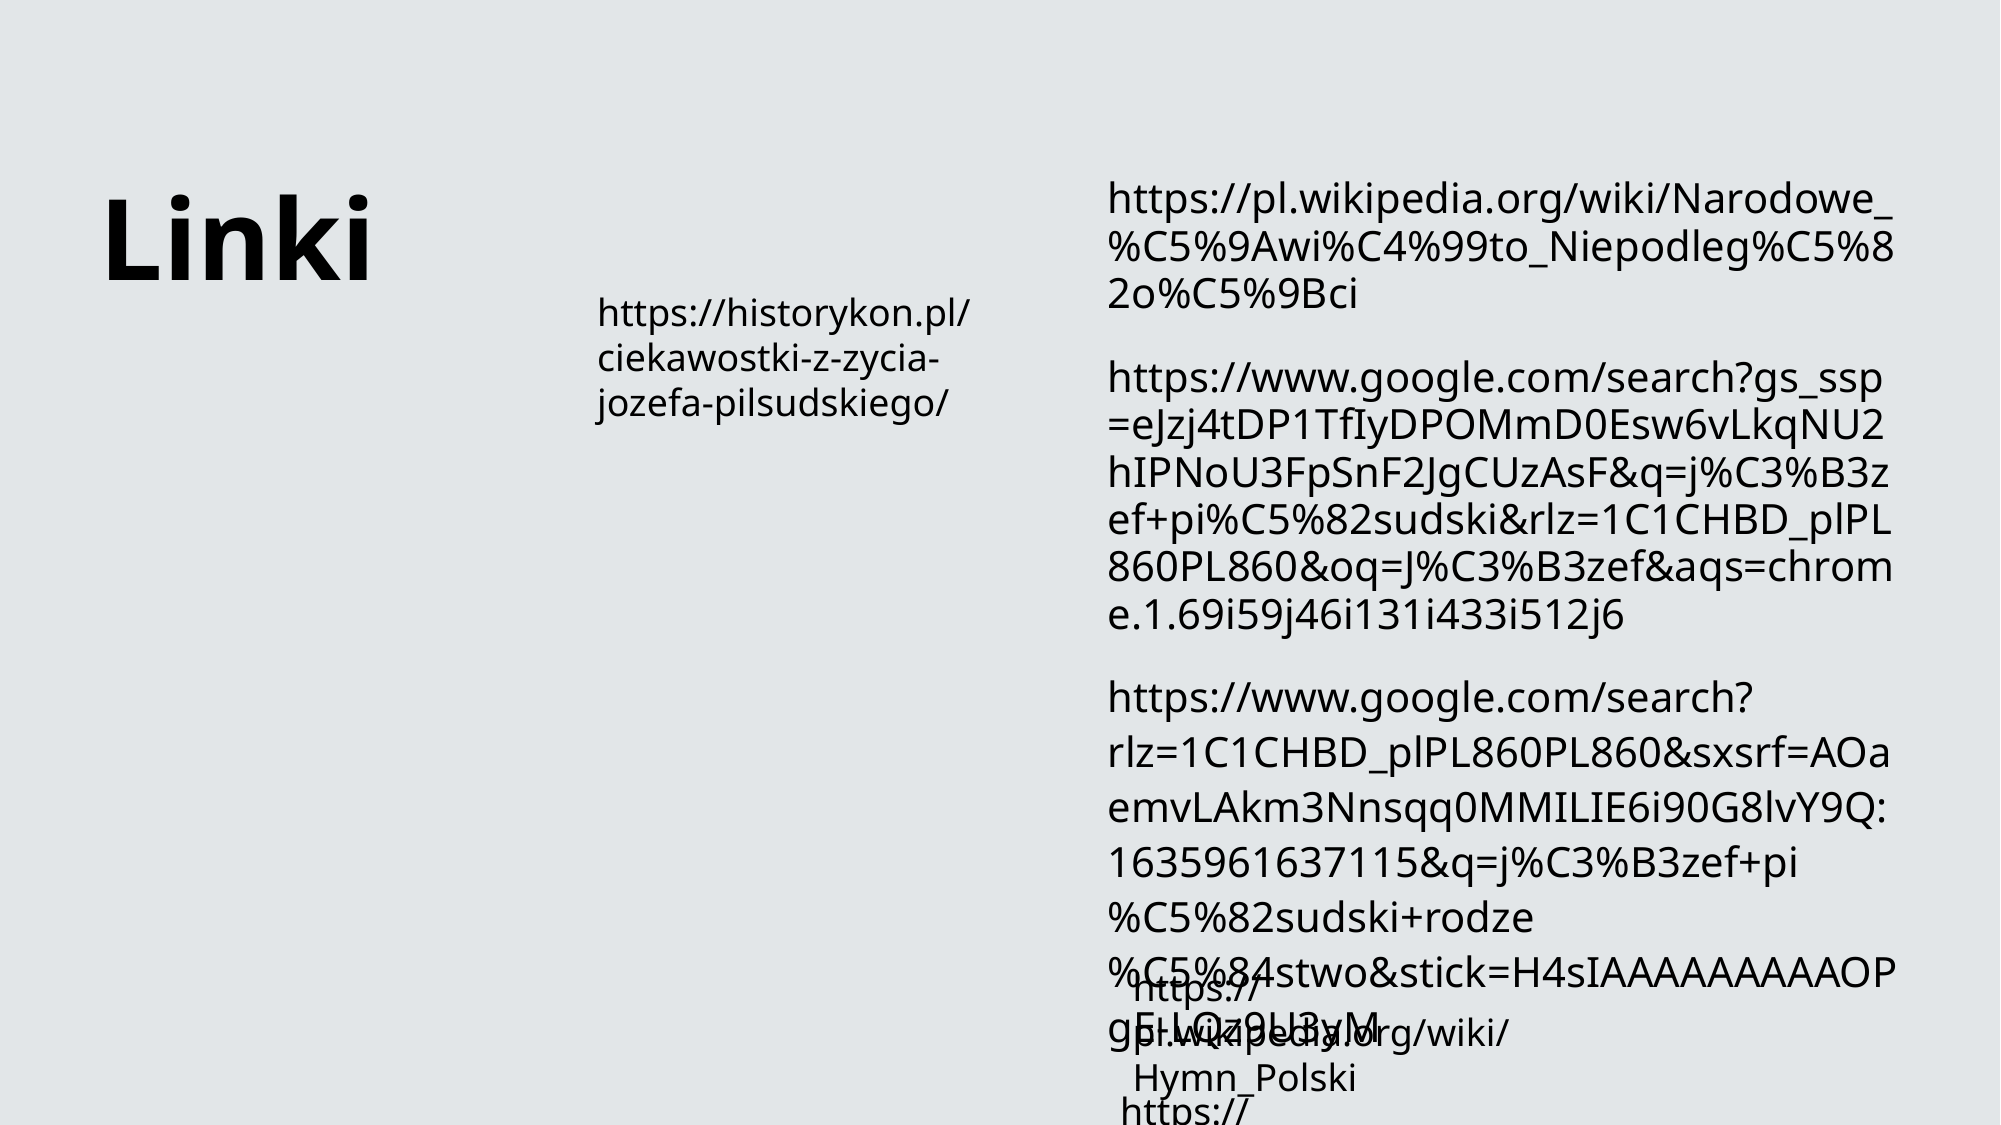

https://pl.wikipedia.org/wiki/Narodowe_%C5%9Awi%C4%99to_Niepodleg%C5%82o%C5%9Bci
https://www.google.com/search?gs_ssp=eJzj4tDP1TfIyDPOMmD0Esw6vLkqNU2hIPNoU3FpSnF2JgCUzAsF&q=j%C3%B3zef+pi%C5%82sudski&rlz=1C1CHBD_plPL860PL860&oq=J%C3%B3zef&aqs=chrome.1.69i59j46i131i433i512j6
https://www.google.com/search?rlz=1C1CHBD_plPL860PL860&sxsrf=AOaemvLAkm3Nnsqq0MMILIE6i90G8lvY9Q:1635961637115&q=j%C3%B3zef+pi%C5%82sudski+rodze%C5%84stwo&stick=H4sIAAAAAAAAAOPgE-LQz9U3yM
# Linki
https://historykon.pl/ciekawostki-z-zycia-jozefa-pilsudskiego/
https://pl.wikipedia.org/wiki/Hymn_Polski
https://historia.org.pl/2016/05/10/szesc-ciekawostek-o-jozefie-pilsudskim-o-ktorych-nie-macie-pojecia-cz-1/